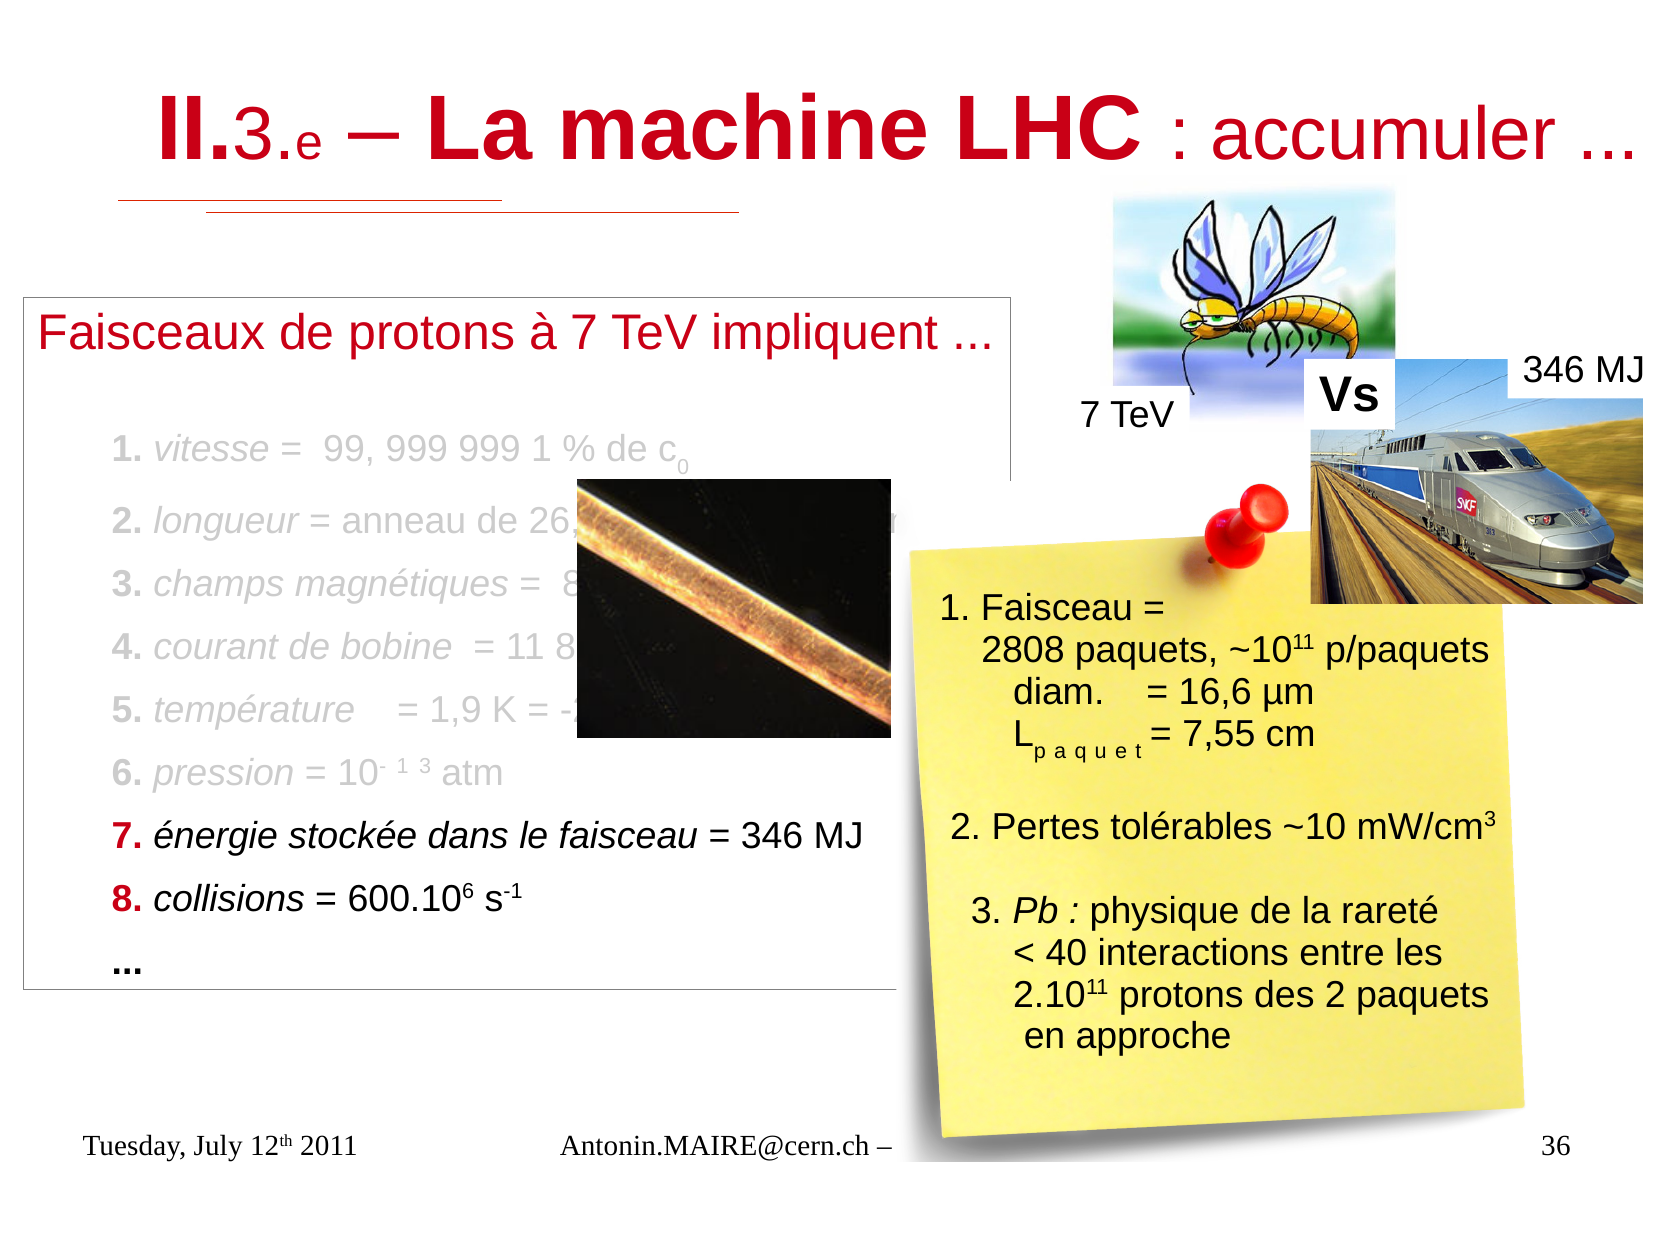

# II.3.e – La machine LHC : accumuler ...
346 MJ
Vs
7 TeV
Faisceaux de protons à 7 TeV impliquent ...
	1. vitesse = 99, 999 999 1 % de c0
	2. longueur = anneau de 26,7 km de circonférence
	3. champs magnétiques = 8,33 T
	4. courant de bobine = 11 850 A
	5. température = 1,9 K = -271,3o C
	6. pression = 10-13atm
	7. énergie stockée dans le faisceau = 346 MJ
	8. collisions = 600.106 s-1
	...
1. Faisceau =
 2808 paquets, ~1011 p/paquets
 	diam. = 16,6 µm
	Lpaquet= 7,55 cm
 2. Pertes tolérables ~10 mW/cm3
 3. Pb : physique de la rareté
	< 40 interactions entre les
	2.1011 protons des 2 paquets
	 en approche
 Néon de 120 cm x 2,6 cm
 	de 36 W → 14 mW/cm3
Mon, March 31st, 2008
Antonin Maire - IPHC Strasbourg / AliceWeek Apr. 08
47